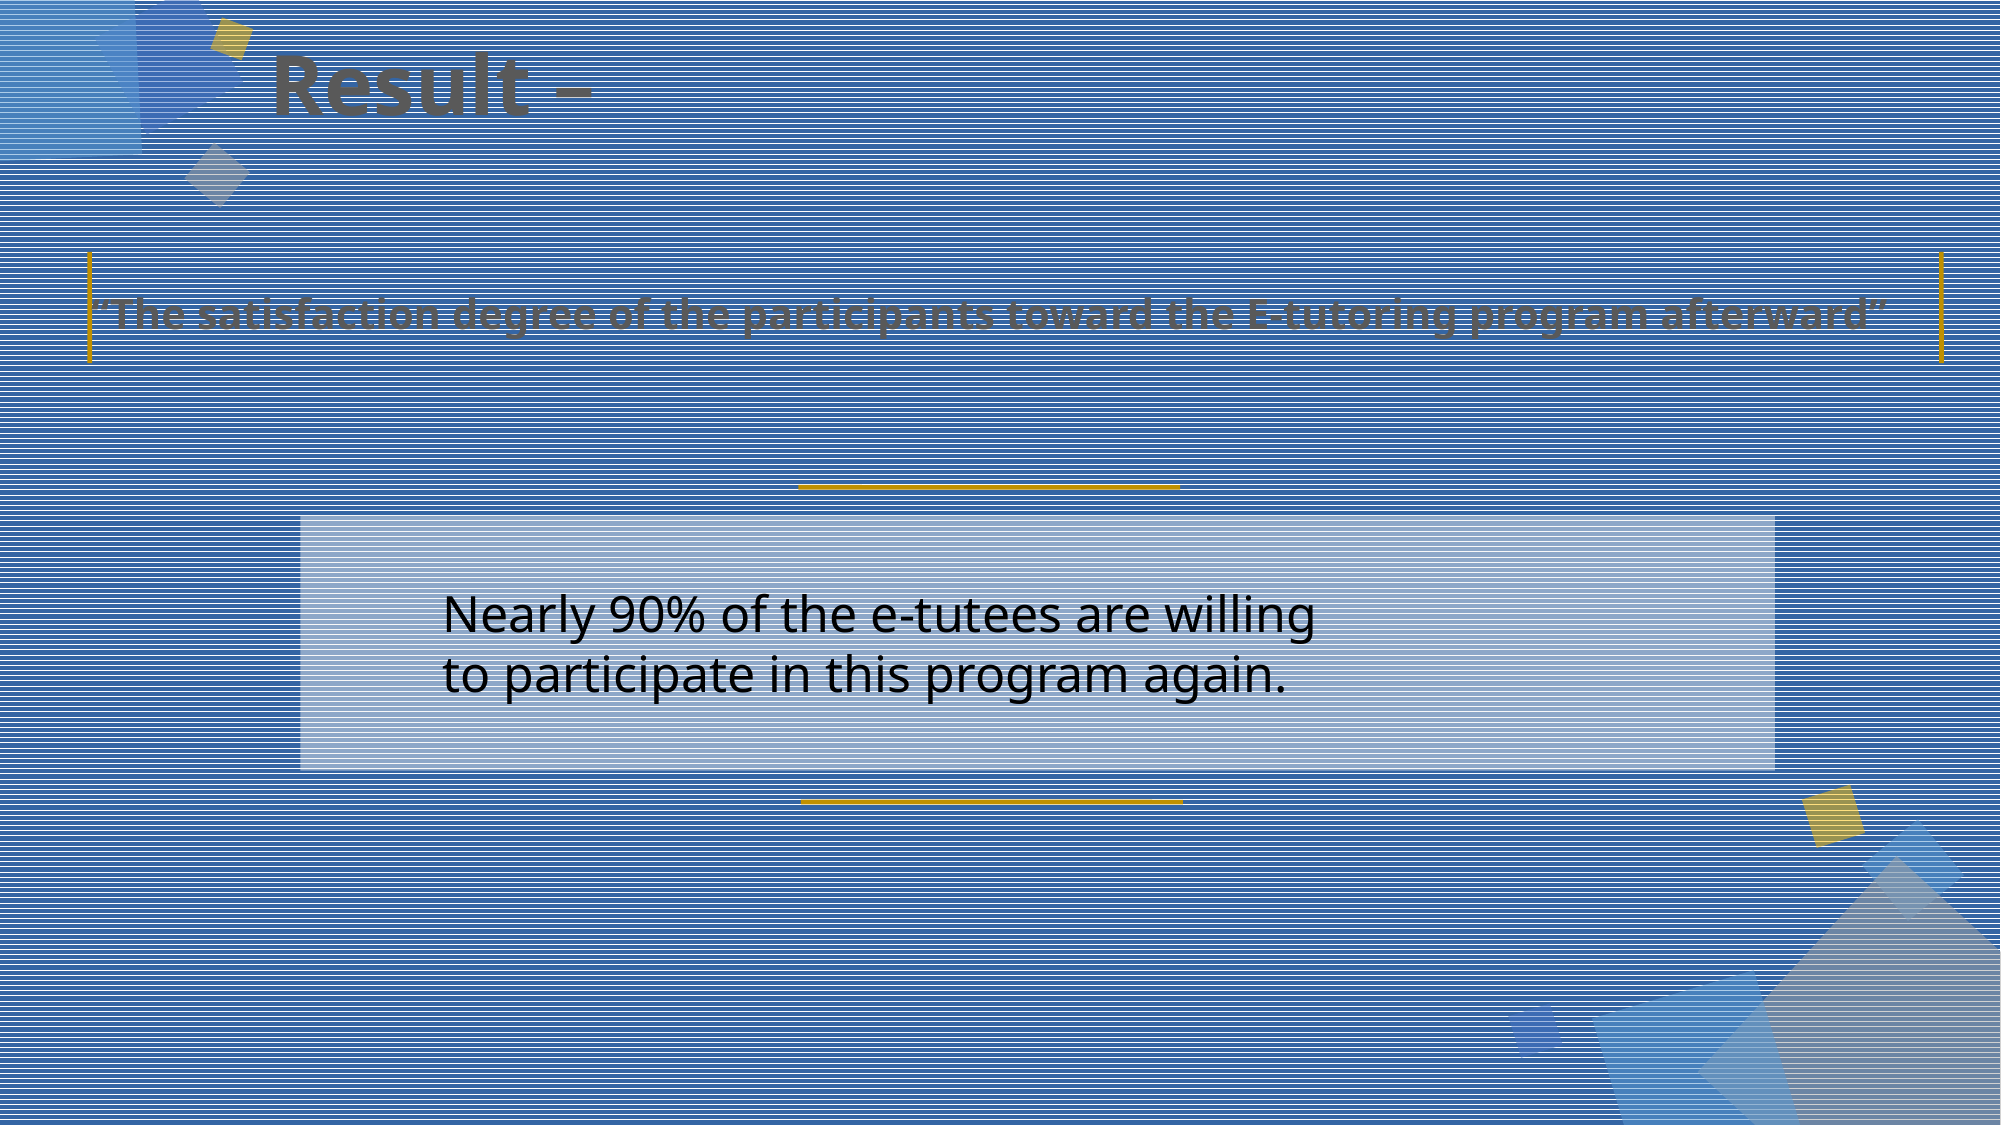

# Result –
“The satisfaction degree of the participants toward the E-tutoring program afterward”
Nearly 90% of the e-tutees are willing
to participate in this program again.